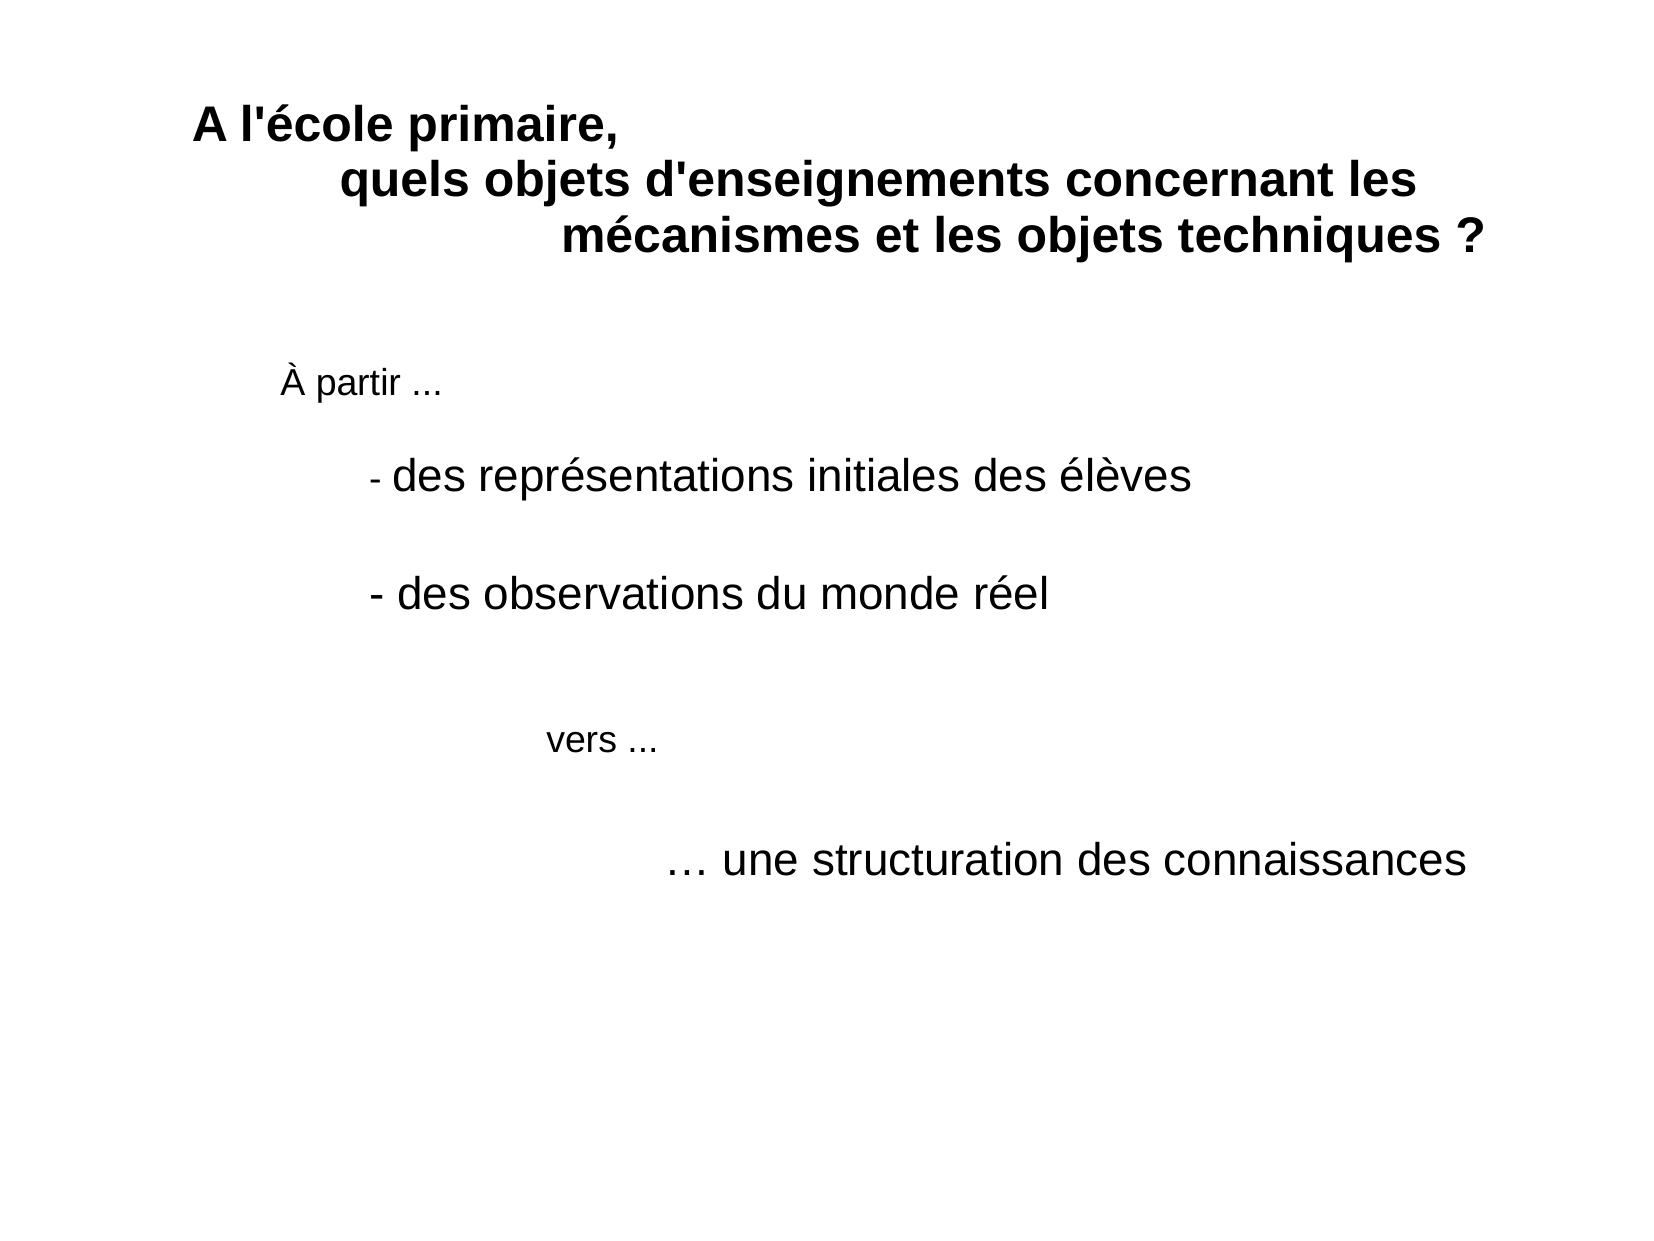

A l'école primaire,
		quels objets d'enseignements concernant les 						mécanismes et les objets techniques ?
À partir ...
- des représentations initiales des élèves
- des observations du monde réel
vers ...
… une structuration des connaissances